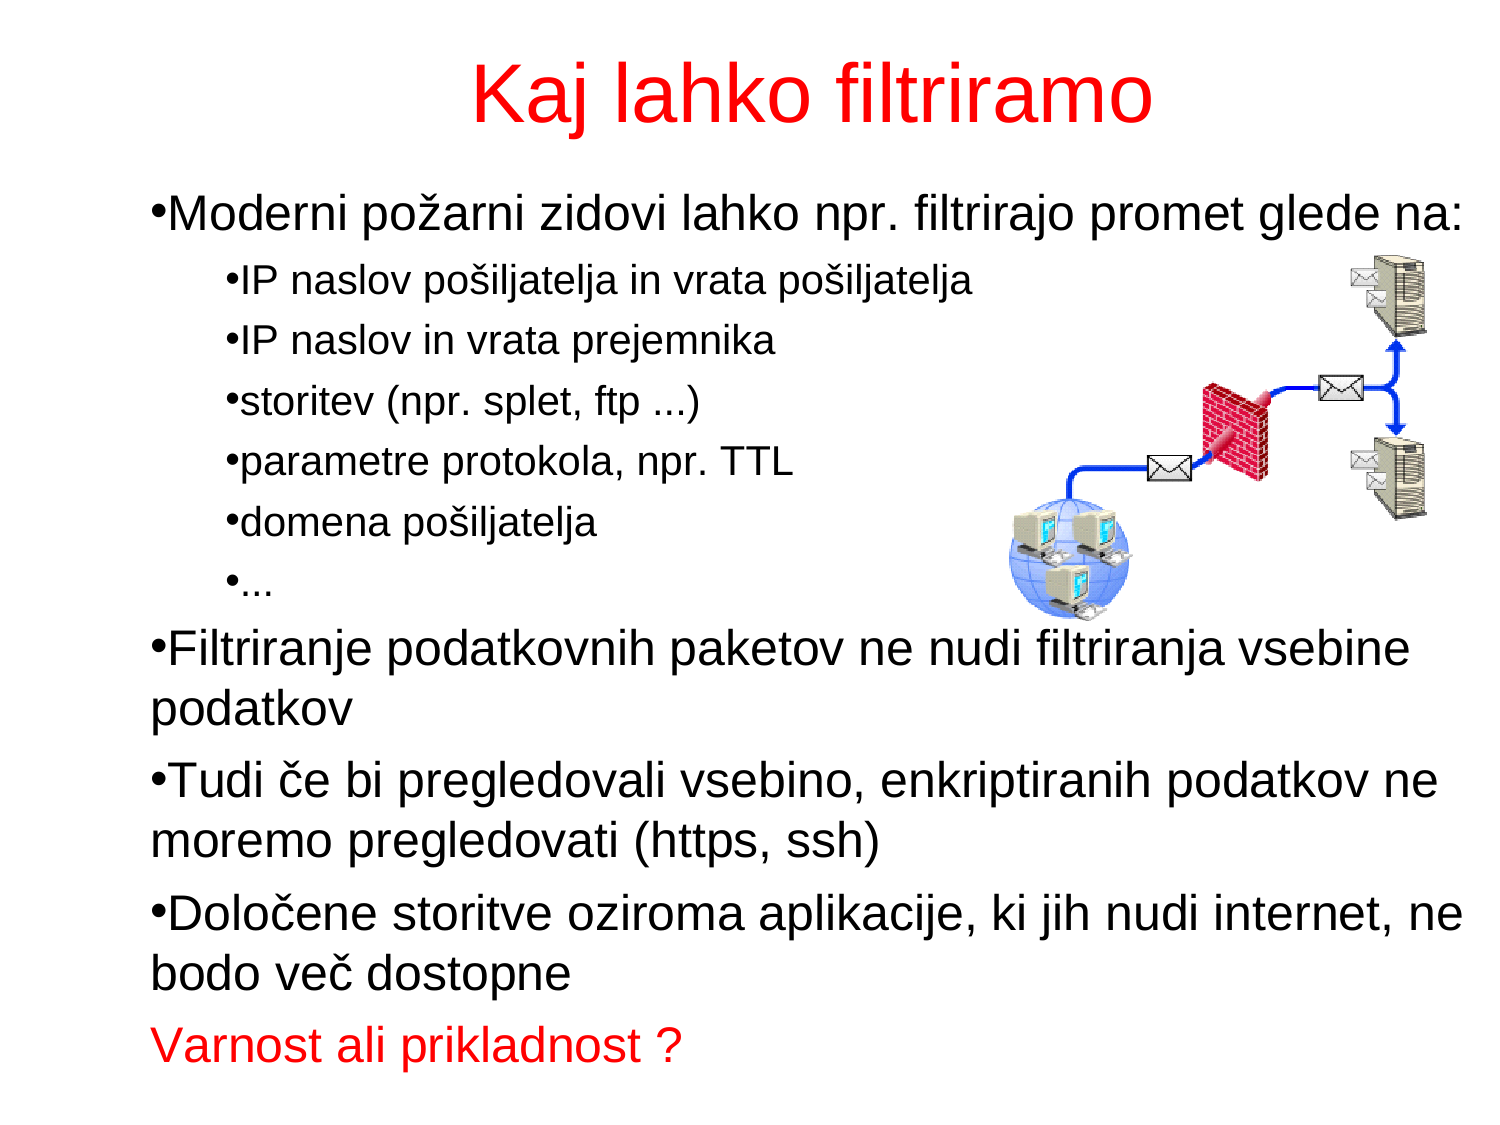

Kaj lahko filtriramo
Moderni požarni zidovi lahko npr. filtrirajo promet glede na:
IP naslov pošiljatelja in vrata pošiljatelja
IP naslov in vrata prejemnika
storitev (npr. splet, ftp ...)
parametre protokola, npr. TTL
domena pošiljatelja
...
Filtriranje podatkovnih paketov ne nudi filtriranja vsebine podatkov
Tudi če bi pregledovali vsebino, enkriptiranih podatkov ne moremo pregledovati (https, ssh)
Določene storitve oziroma aplikacije, ki jih nudi internet, ne bodo več dostopne
Varnost ali prikladnost ?